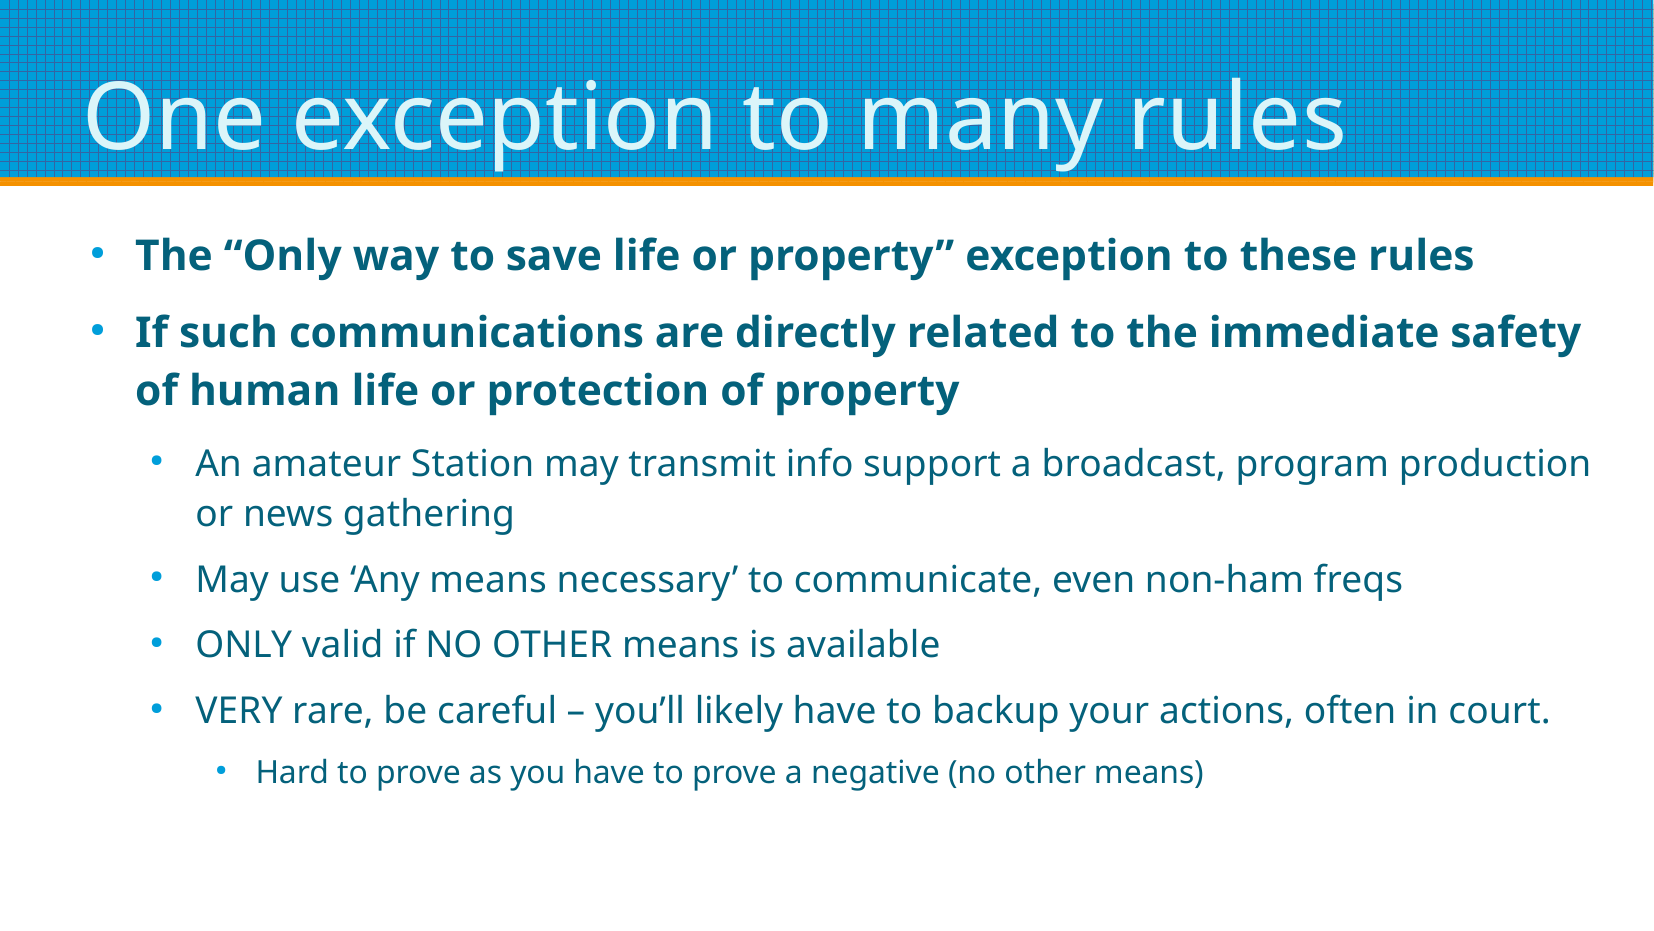

# One exception to many rules
The “Only way to save life or property” exception to these rules
If such communications are directly related to the immediate safety of human life or protection of property
An amateur Station may transmit info support a broadcast, program production or news gathering
May use ‘Any means necessary’ to communicate, even non-ham freqs
ONLY valid if NO OTHER means is available
VERY rare, be careful – you’ll likely have to backup your actions, often in court.
Hard to prove as you have to prove a negative (no other means)